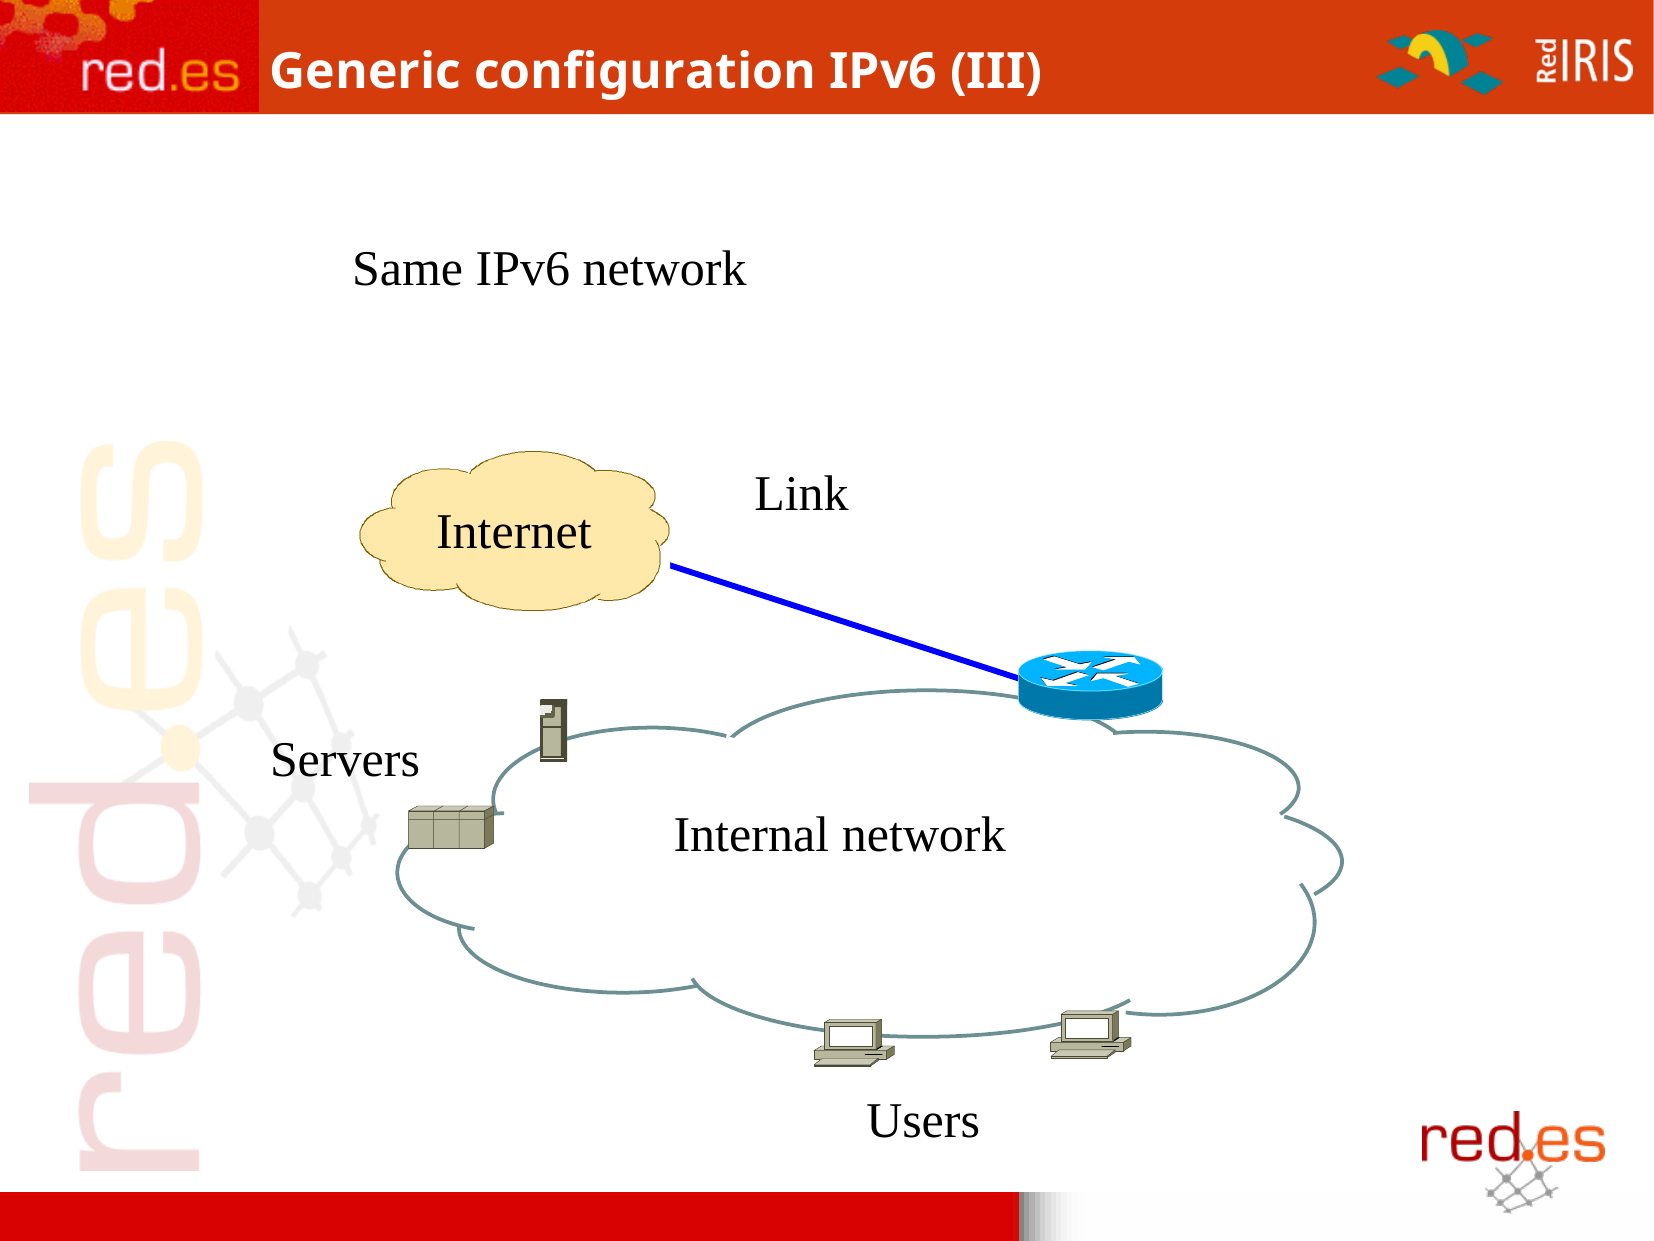

# Generic configuration IPv6 (III)
Same IPv6 network
Internet
Link
Servers
Internal network
Users